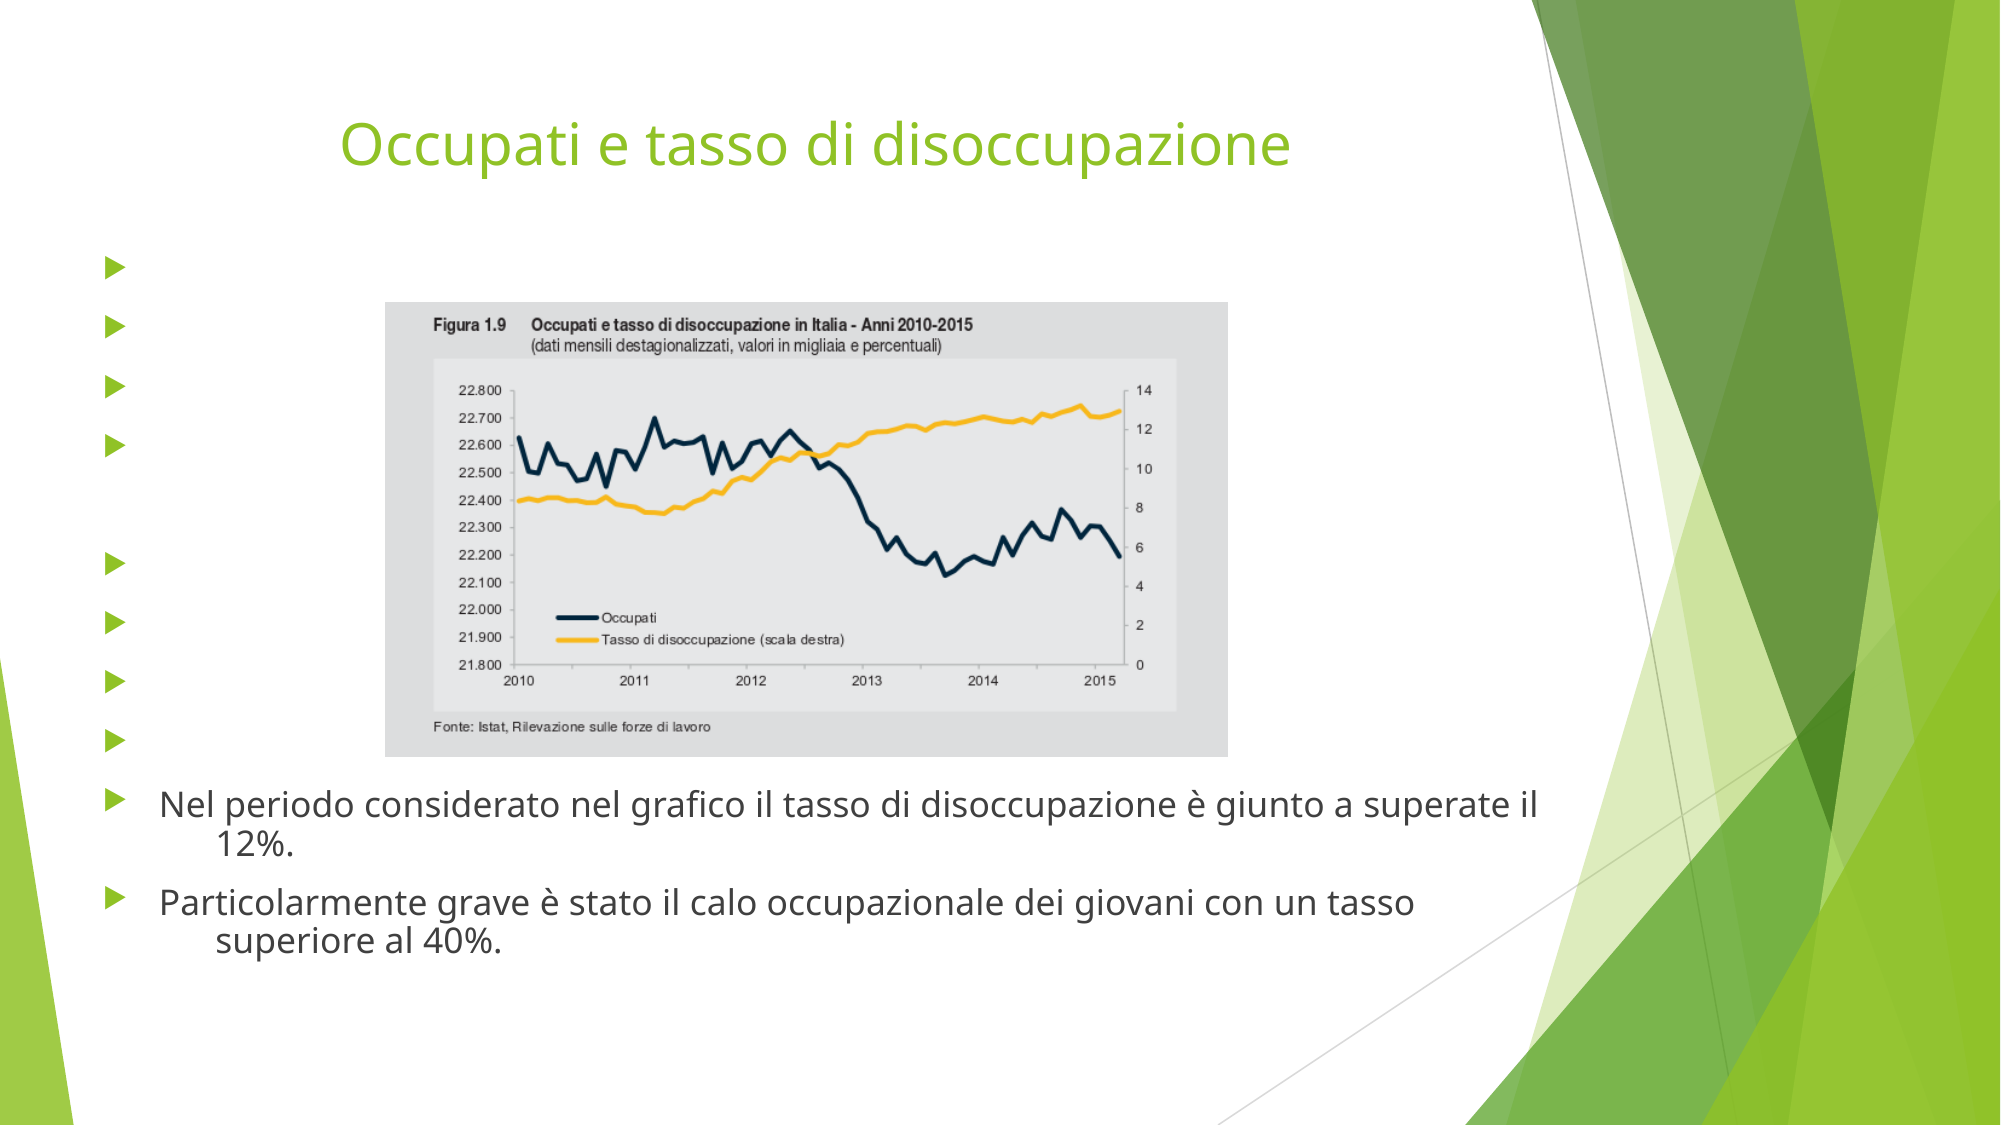

# Occupati e tasso di disoccupazione
Nel periodo considerato nel grafico il tasso di disoccupazione è giunto a superate il 12%.
Particolarmente grave è stato il calo occupazionale dei giovani con un tasso superiore al 40%.